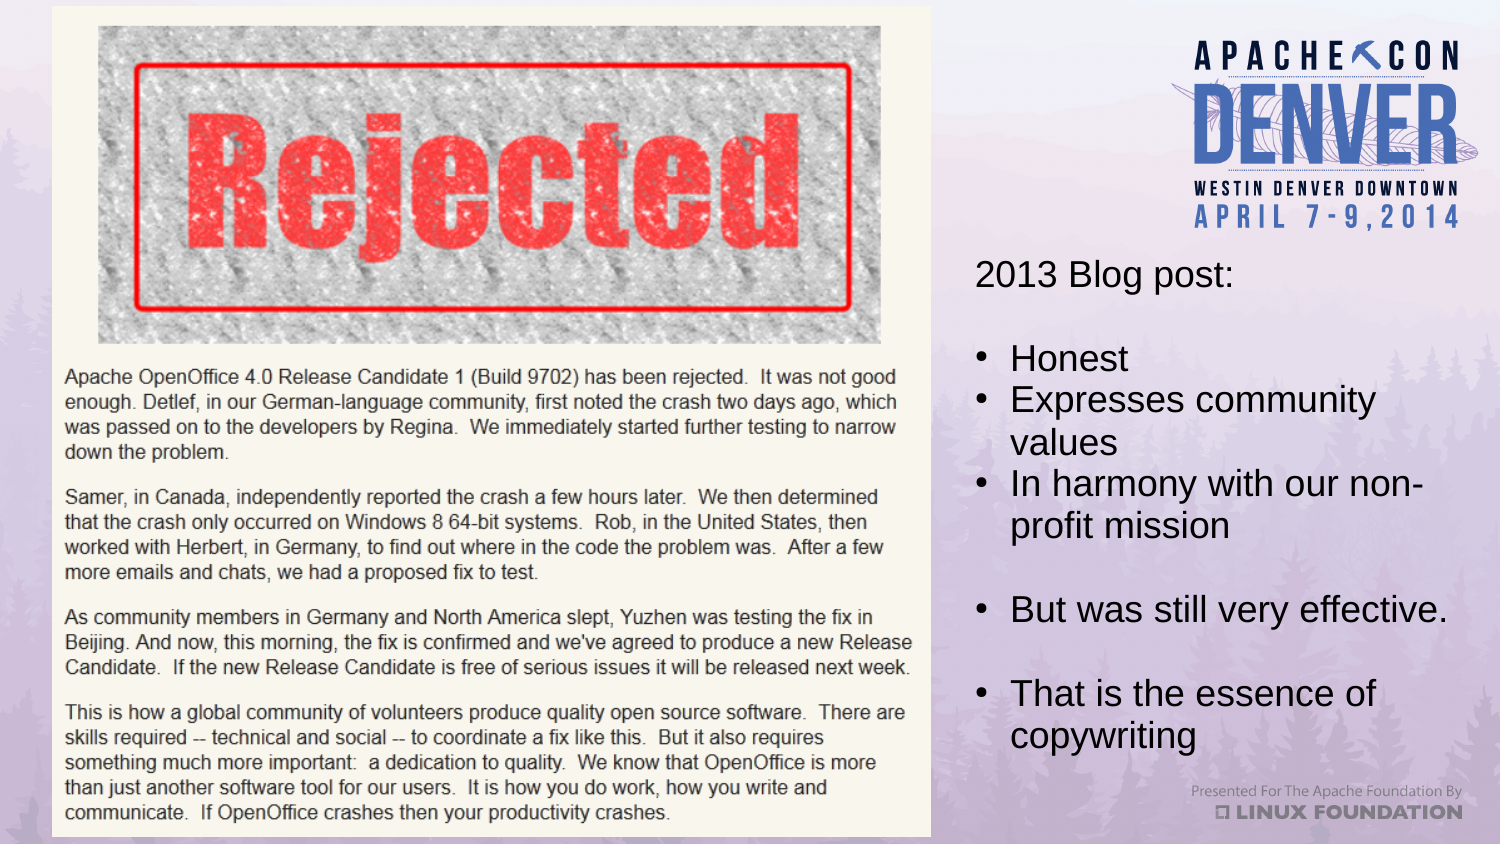

2013 Blog post:
Honest
Expresses community values
In harmony with our non-profit mission
But was still very effective.
That is the essence of copywriting